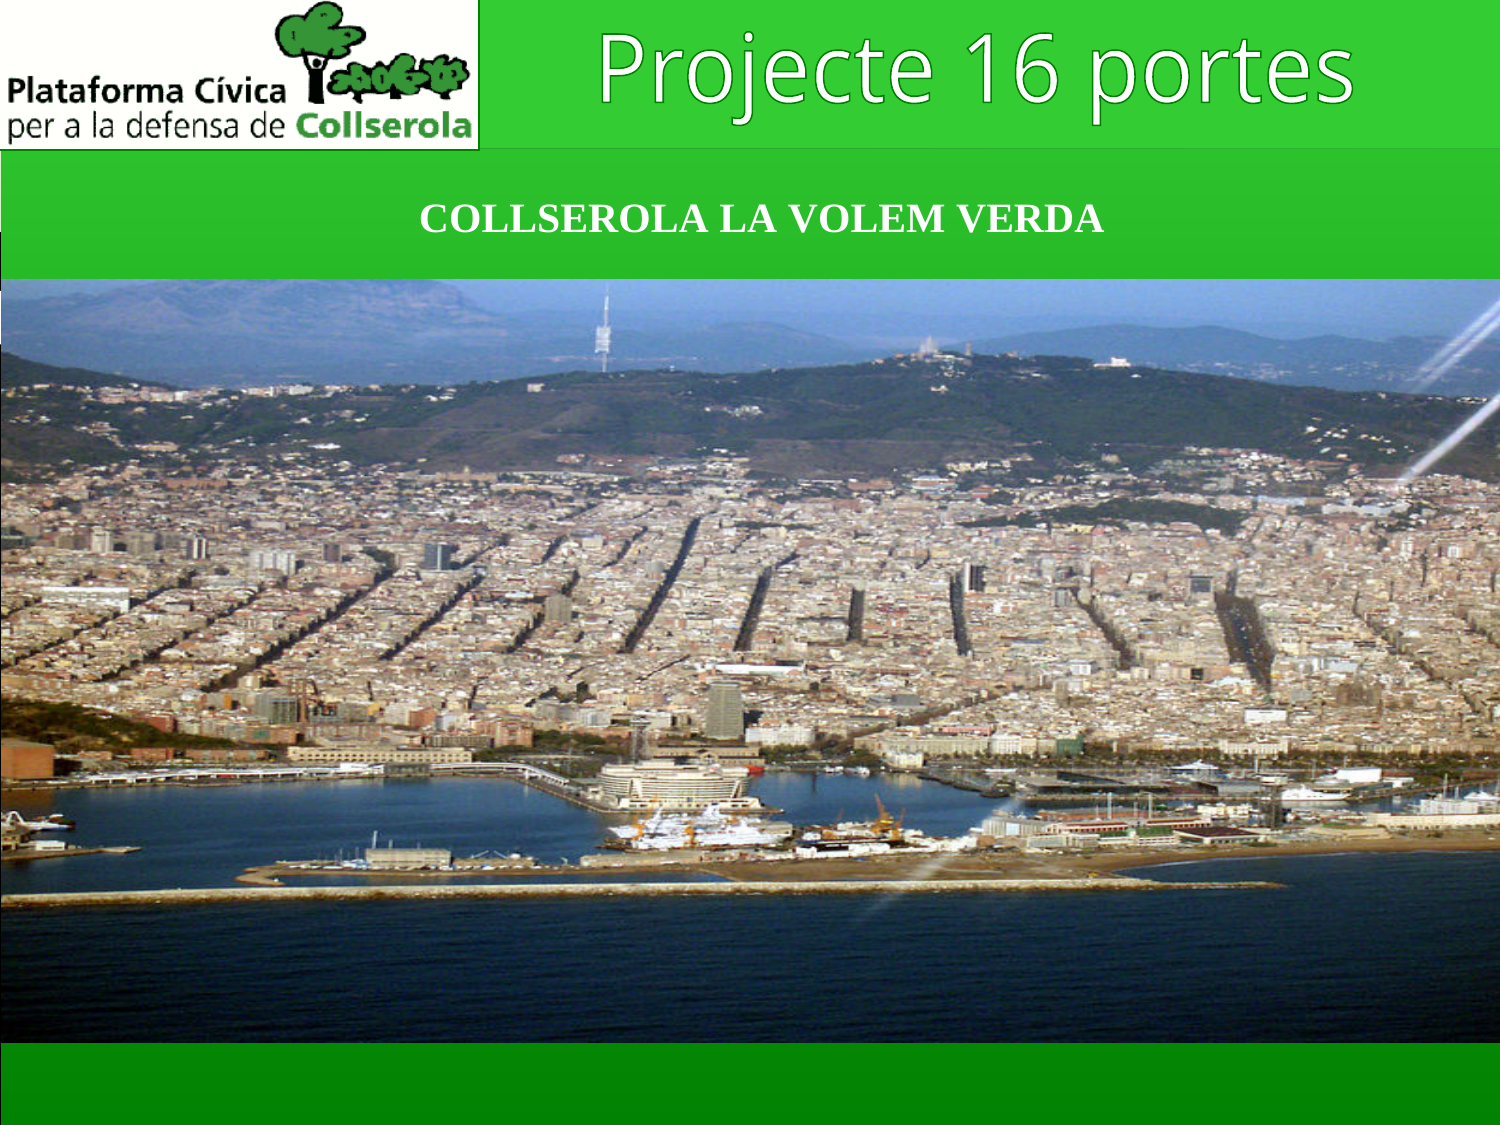

#
Projecte 16 portes
COLLSEROLA LA VOLEM VERDA